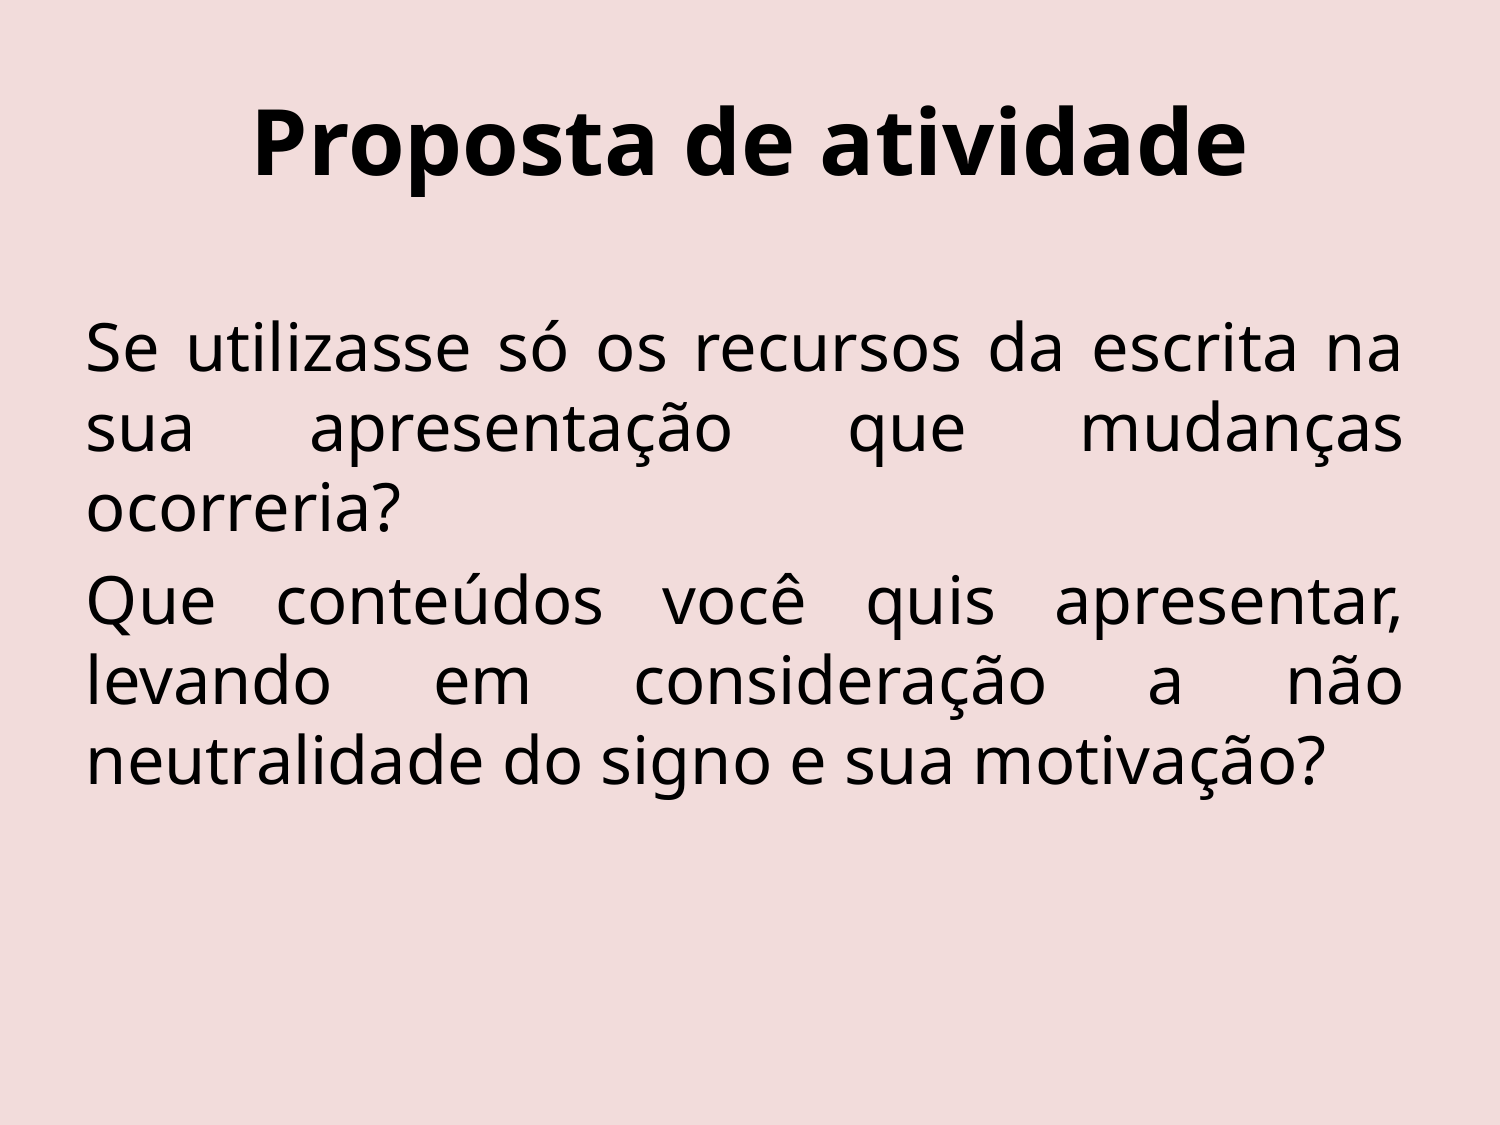

# Proposta de atividade
Se utilizasse só os recursos da escrita na sua apresentação que mudanças ocorreria?
Que conteúdos você quis apresentar, levando em consideração a não neutralidade do signo e sua motivação?